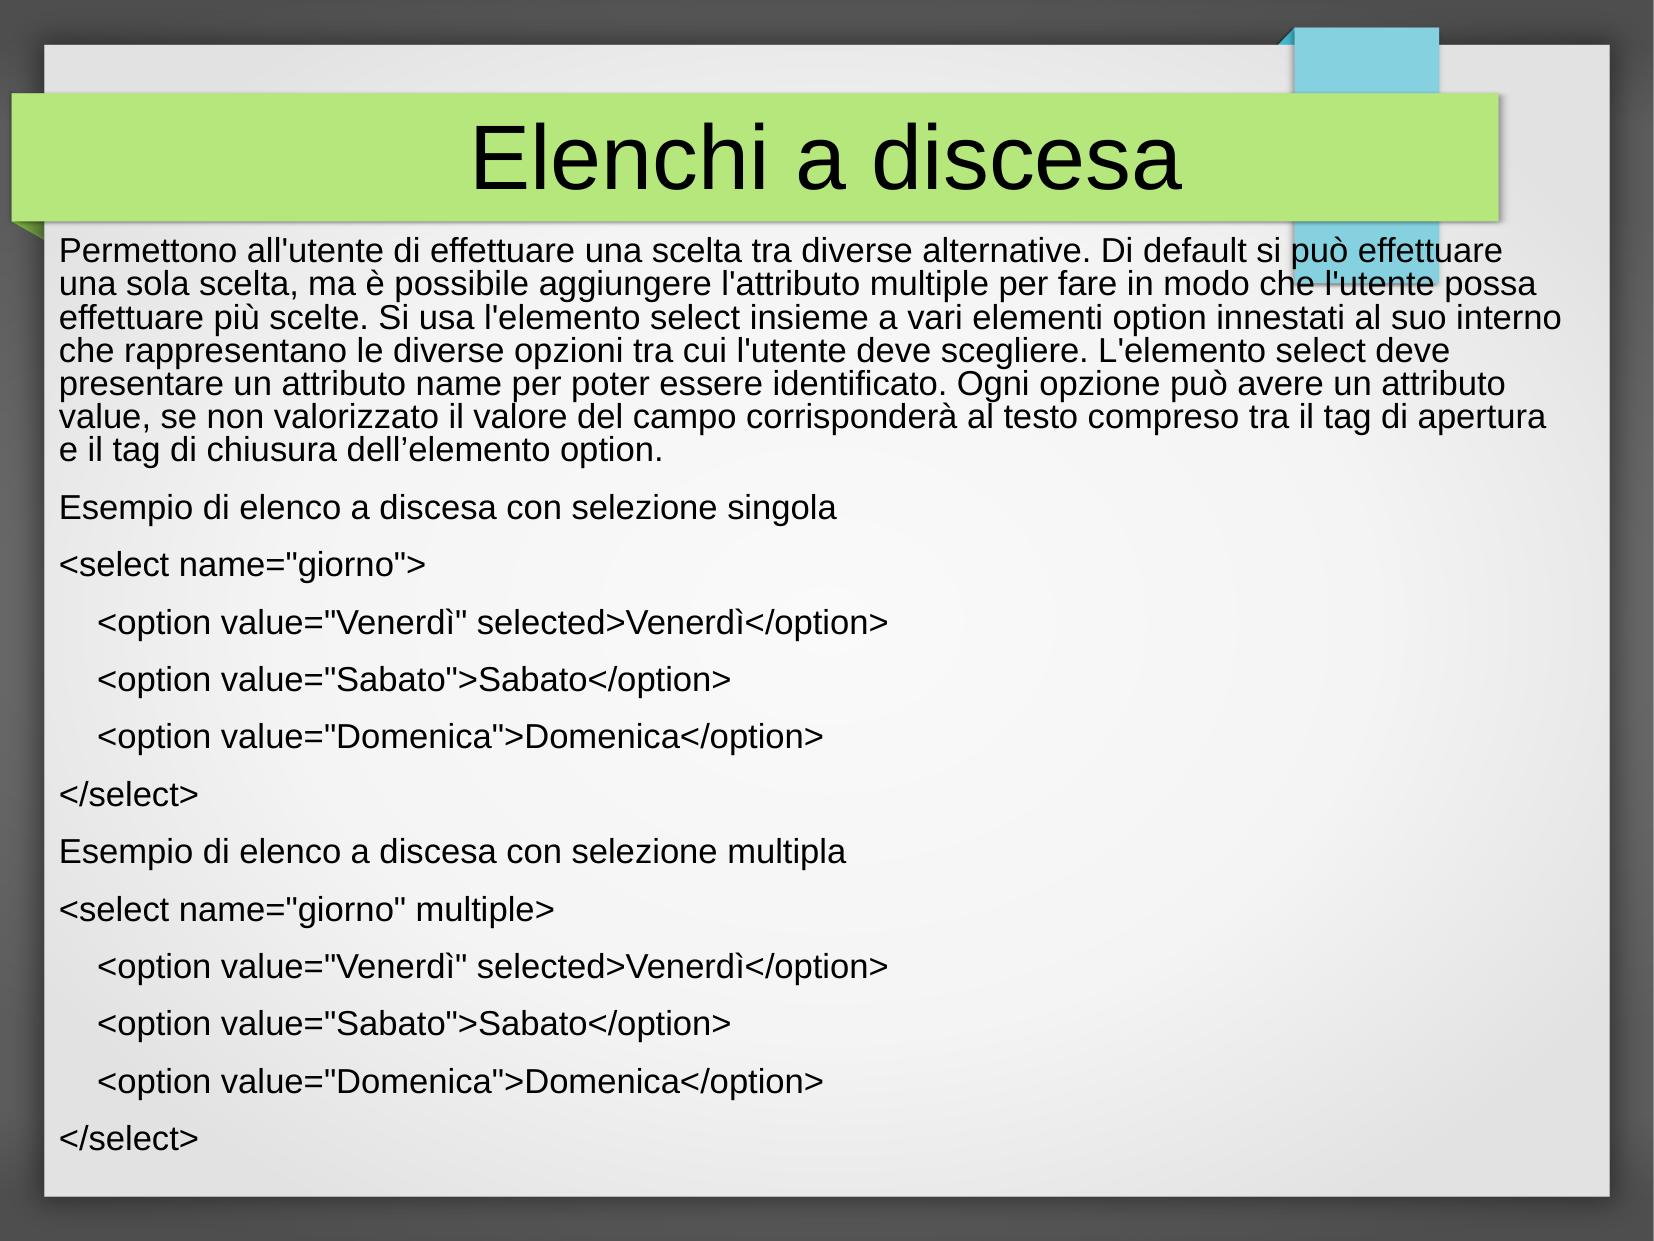

# Elenchi a discesa
Permettono all'utente di effettuare una scelta tra diverse alternative. Di default si può effettuare una sola scelta, ma è possibile aggiungere l'attributo multiple per fare in modo che l'utente possa effettuare più scelte. Si usa l'elemento select insieme a vari elementi option innestati al suo interno che rappresentano le diverse opzioni tra cui l'utente deve scegliere. L'elemento select deve presentare un attributo name per poter essere identificato. Ogni opzione può avere un attributo value, se non valorizzato il valore del campo corrisponderà al testo compreso tra il tag di apertura e il tag di chiusura dell’elemento option.
Esempio di elenco a discesa con selezione singola
<select name="giorno">
 <option value="Venerdì" selected>Venerdì</option>
   <option value="Sabato">Sabato</option>
   <option value="Domenica">Domenica</option>
</select>
Esempio di elenco a discesa con selezione multipla
<select name="giorno" multiple>
 <option value="Venerdì" selected>Venerdì</option>
   <option value="Sabato">Sabato</option>
   <option value="Domenica">Domenica</option>
</select>